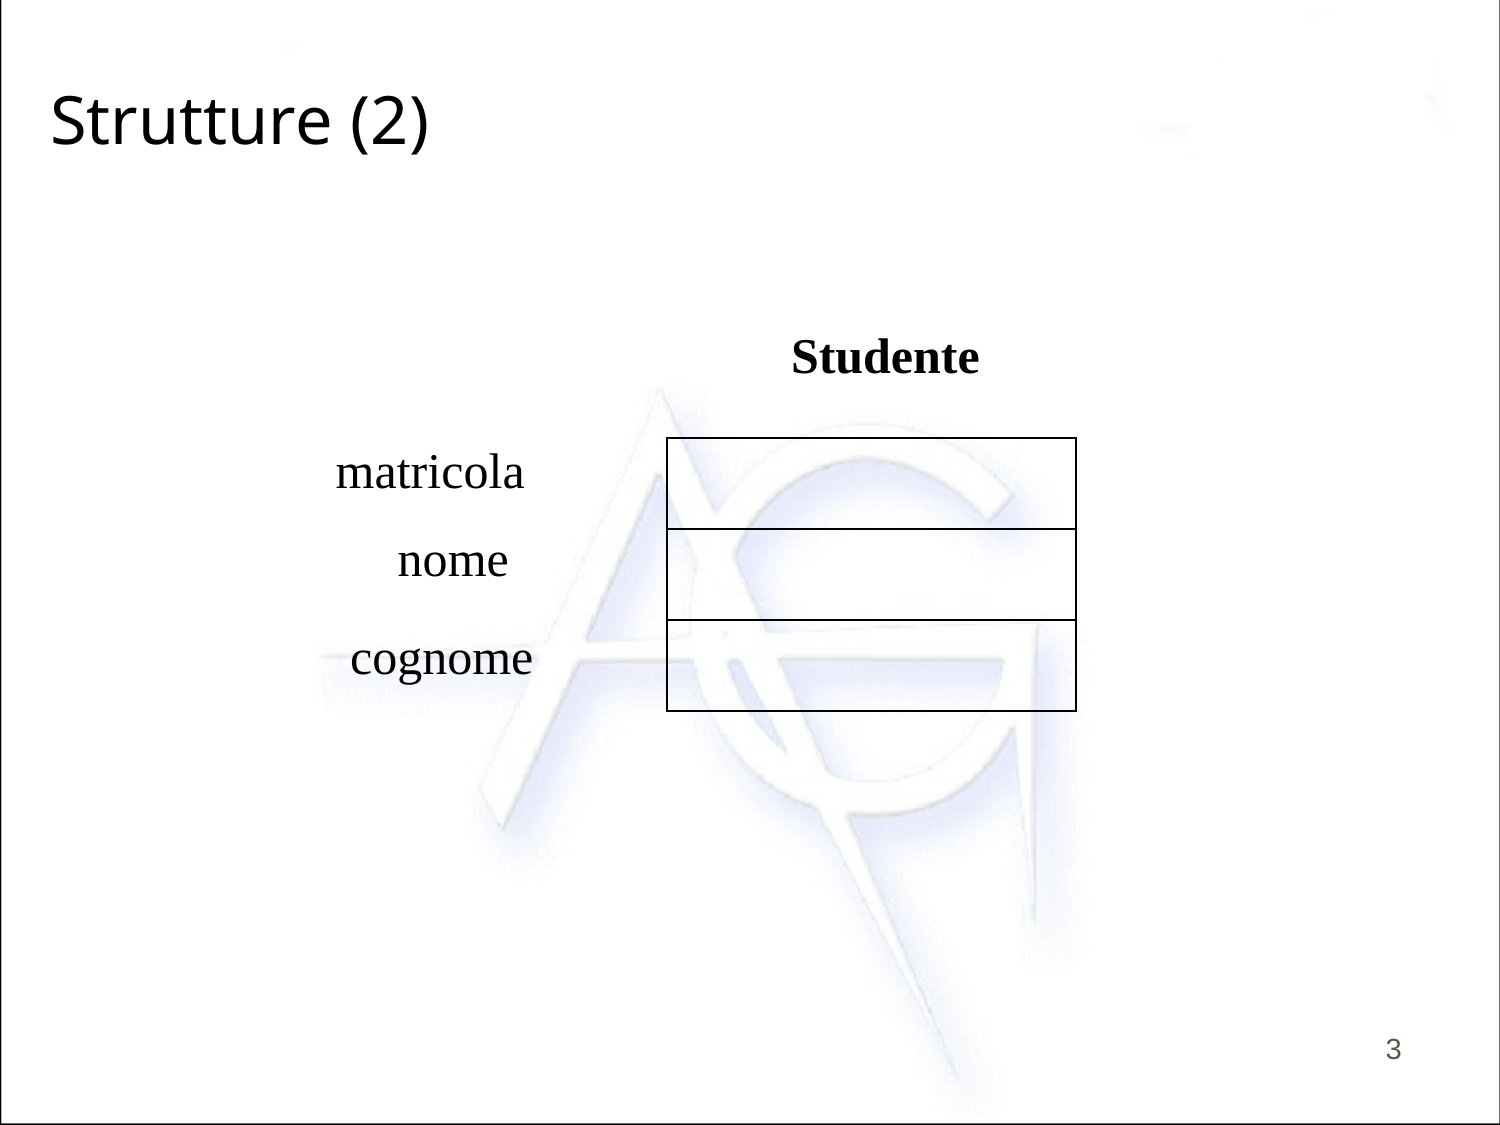

# Strutture (2)
Studente
matricola
| |
| --- |
| |
| |
nome
cognome
3